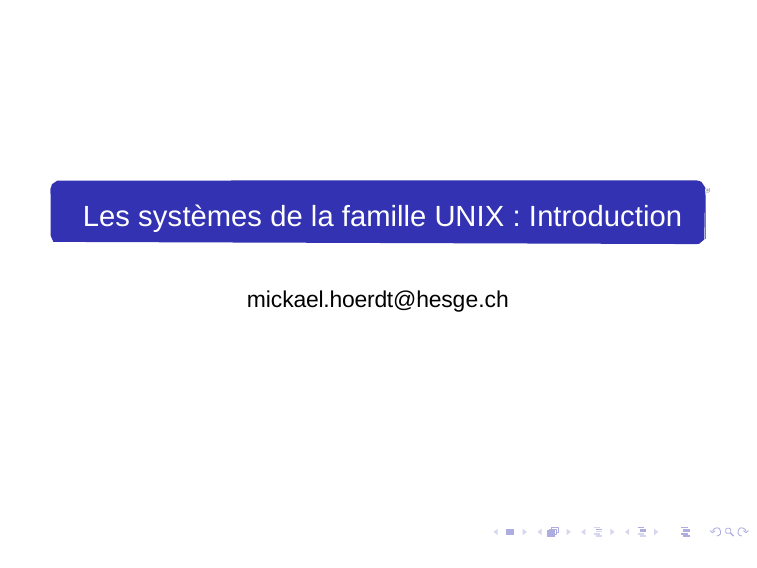

Les systèmes de la famille UNIX : Introduction
mickael.hoerdt@hesge.ch